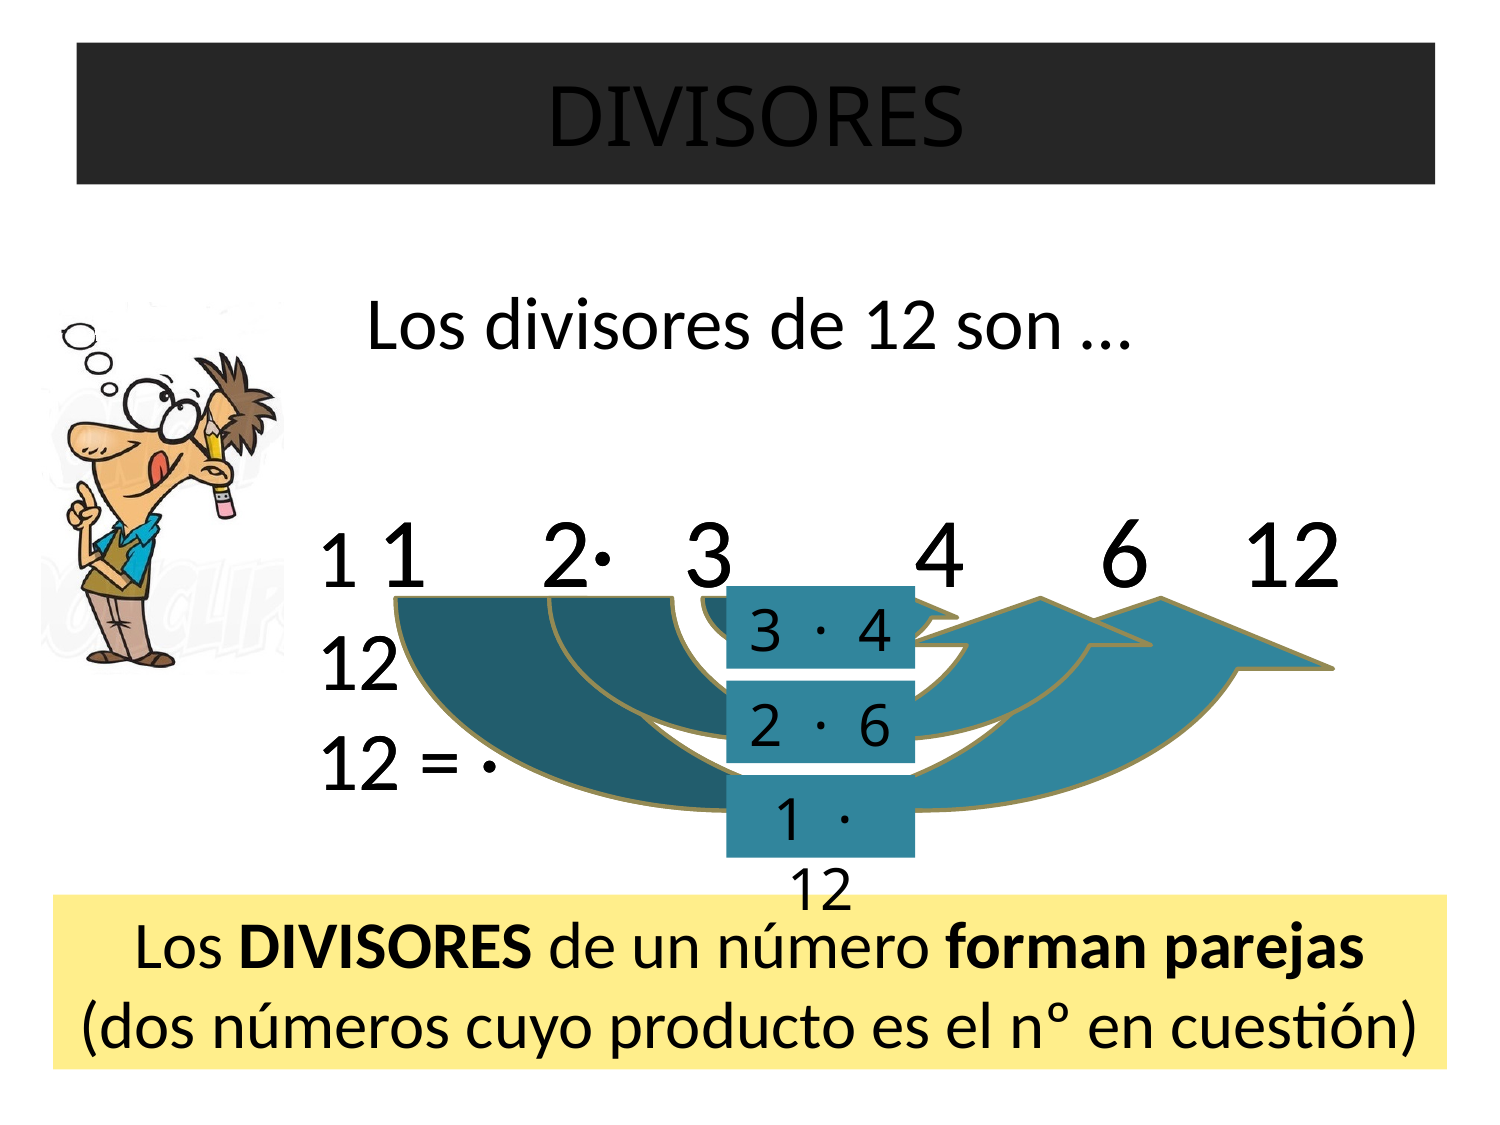

DIVISORES
Los divisores de 12 son …
1 1 2· 3 4 6 12
12 = ·
12 = ·
1 1 2· 3 4 6 12
12
12 = ·
3 · 4
2 · 6
1 · 12
Los DIVISORES de un número forman parejas
(dos números cuyo producto es el nº en cuestión)